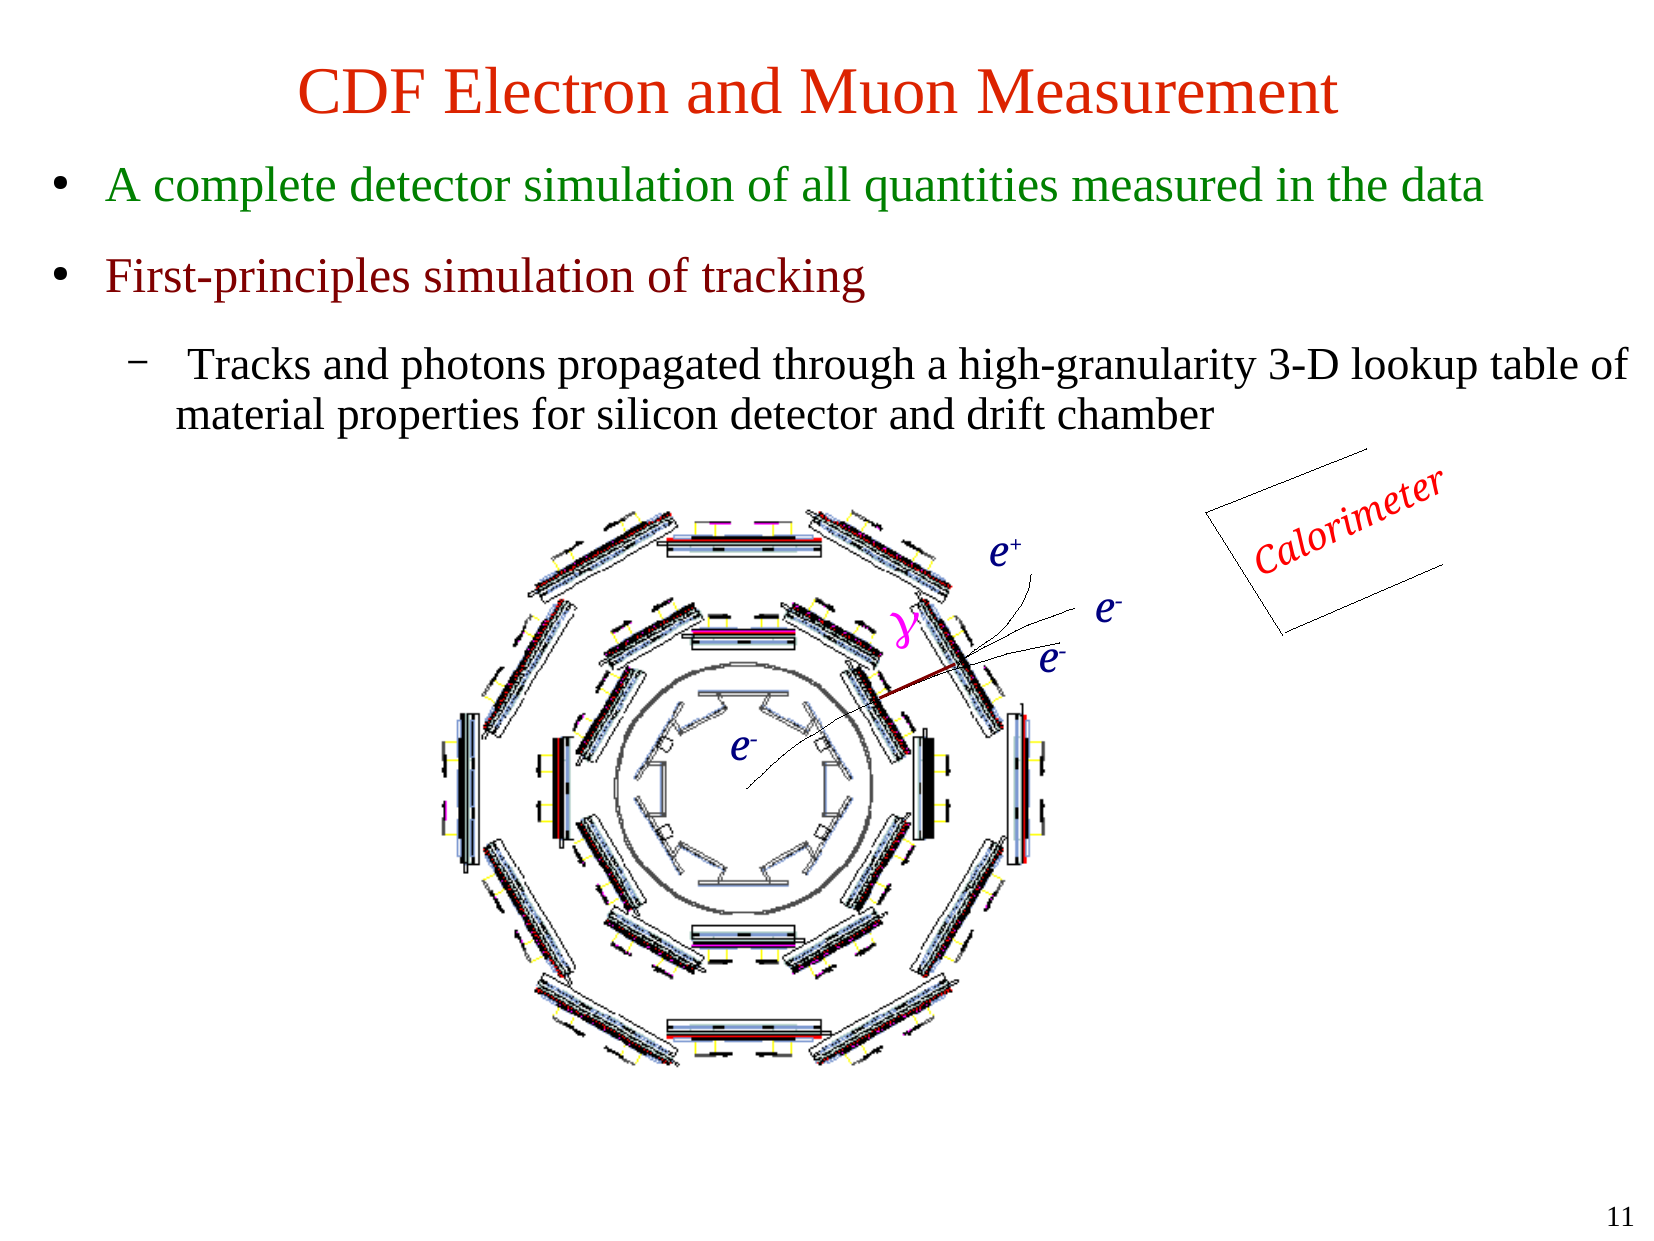

# CDF Electron and Muon Measurement
A complete detector simulation of all quantities measured in the data
First-principles simulation of tracking
 Tracks and photons propagated through a high-granularity 3-D lookup table of material properties for silicon detector and drift chamber
At each material interaction, calculate
Ionization energy loss according to complete Bethe-Bloch formula
Generate bremsstrahlung photons down to 4 MeV, using detailed cross section and spectrum calculations
Simulate photon conversion and compton scattering
Propagate bremsstrahlung photons and conversion electrons
Simulate multiple Coulomb scattering, including non-Gaussian tail
Deposit and smear hits on COT wires, perform full helix fit including optional beam-constraint
Calorimeter
e+
e-

e-
e-
11